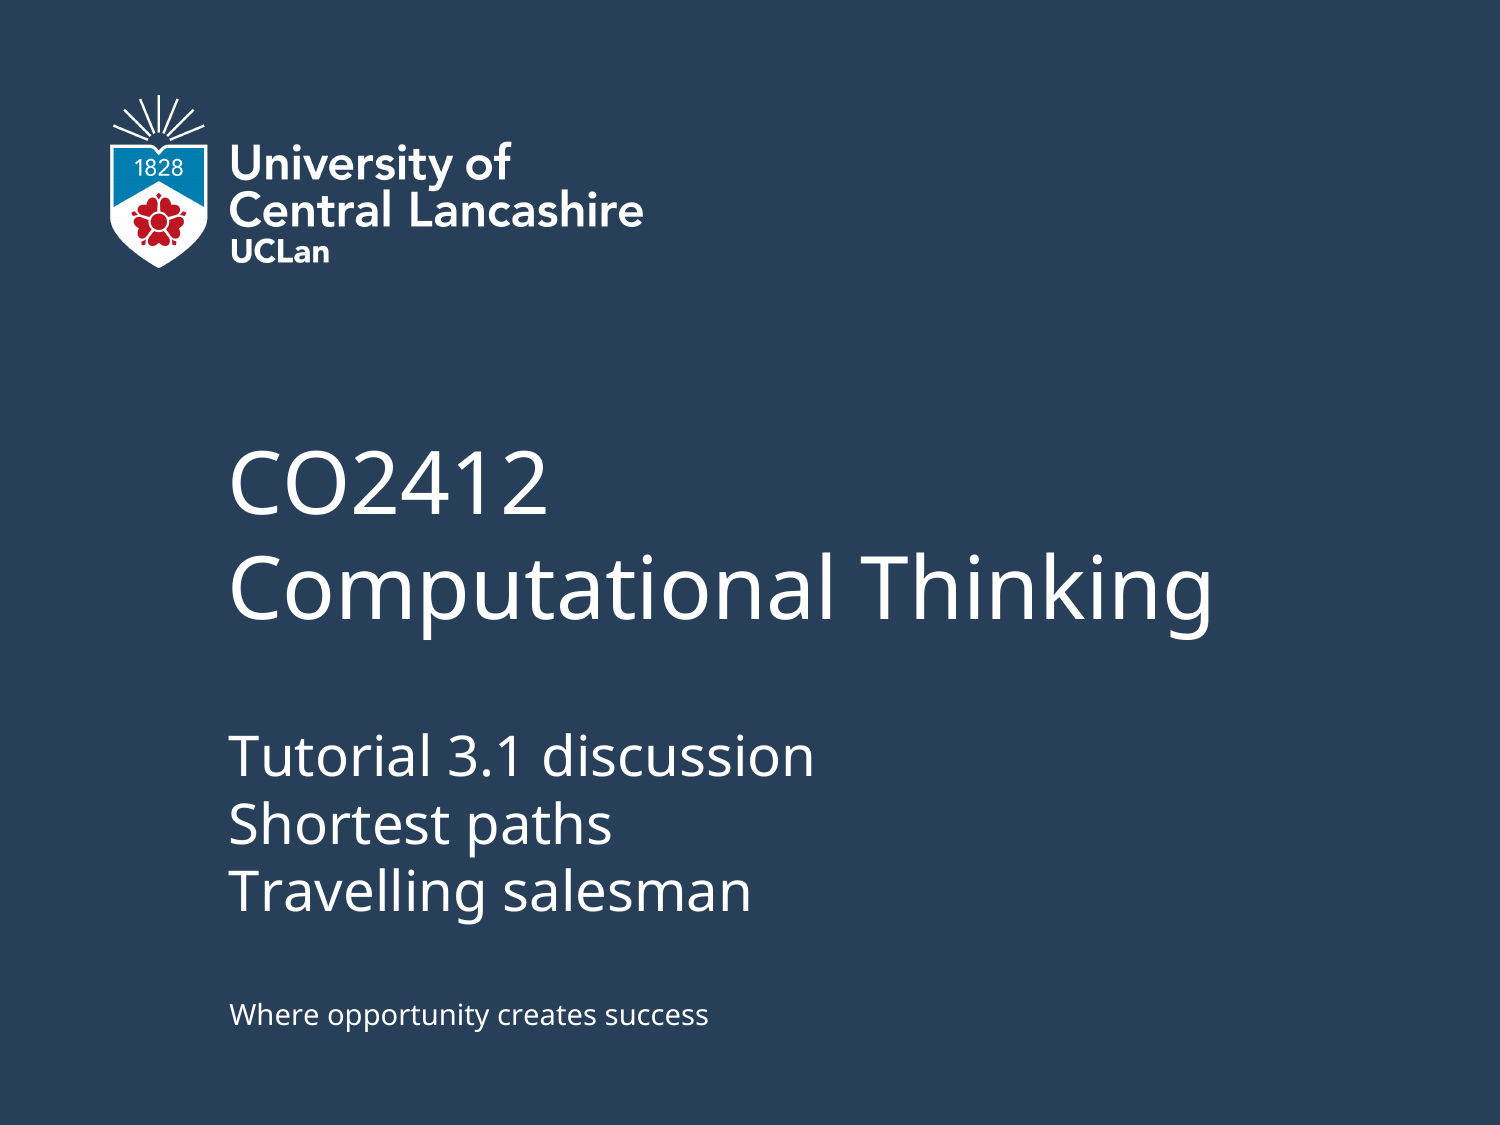

CO2412
Computational Thinking
Tutorial 3.1 discussion
Shortest paths
Travelling salesman